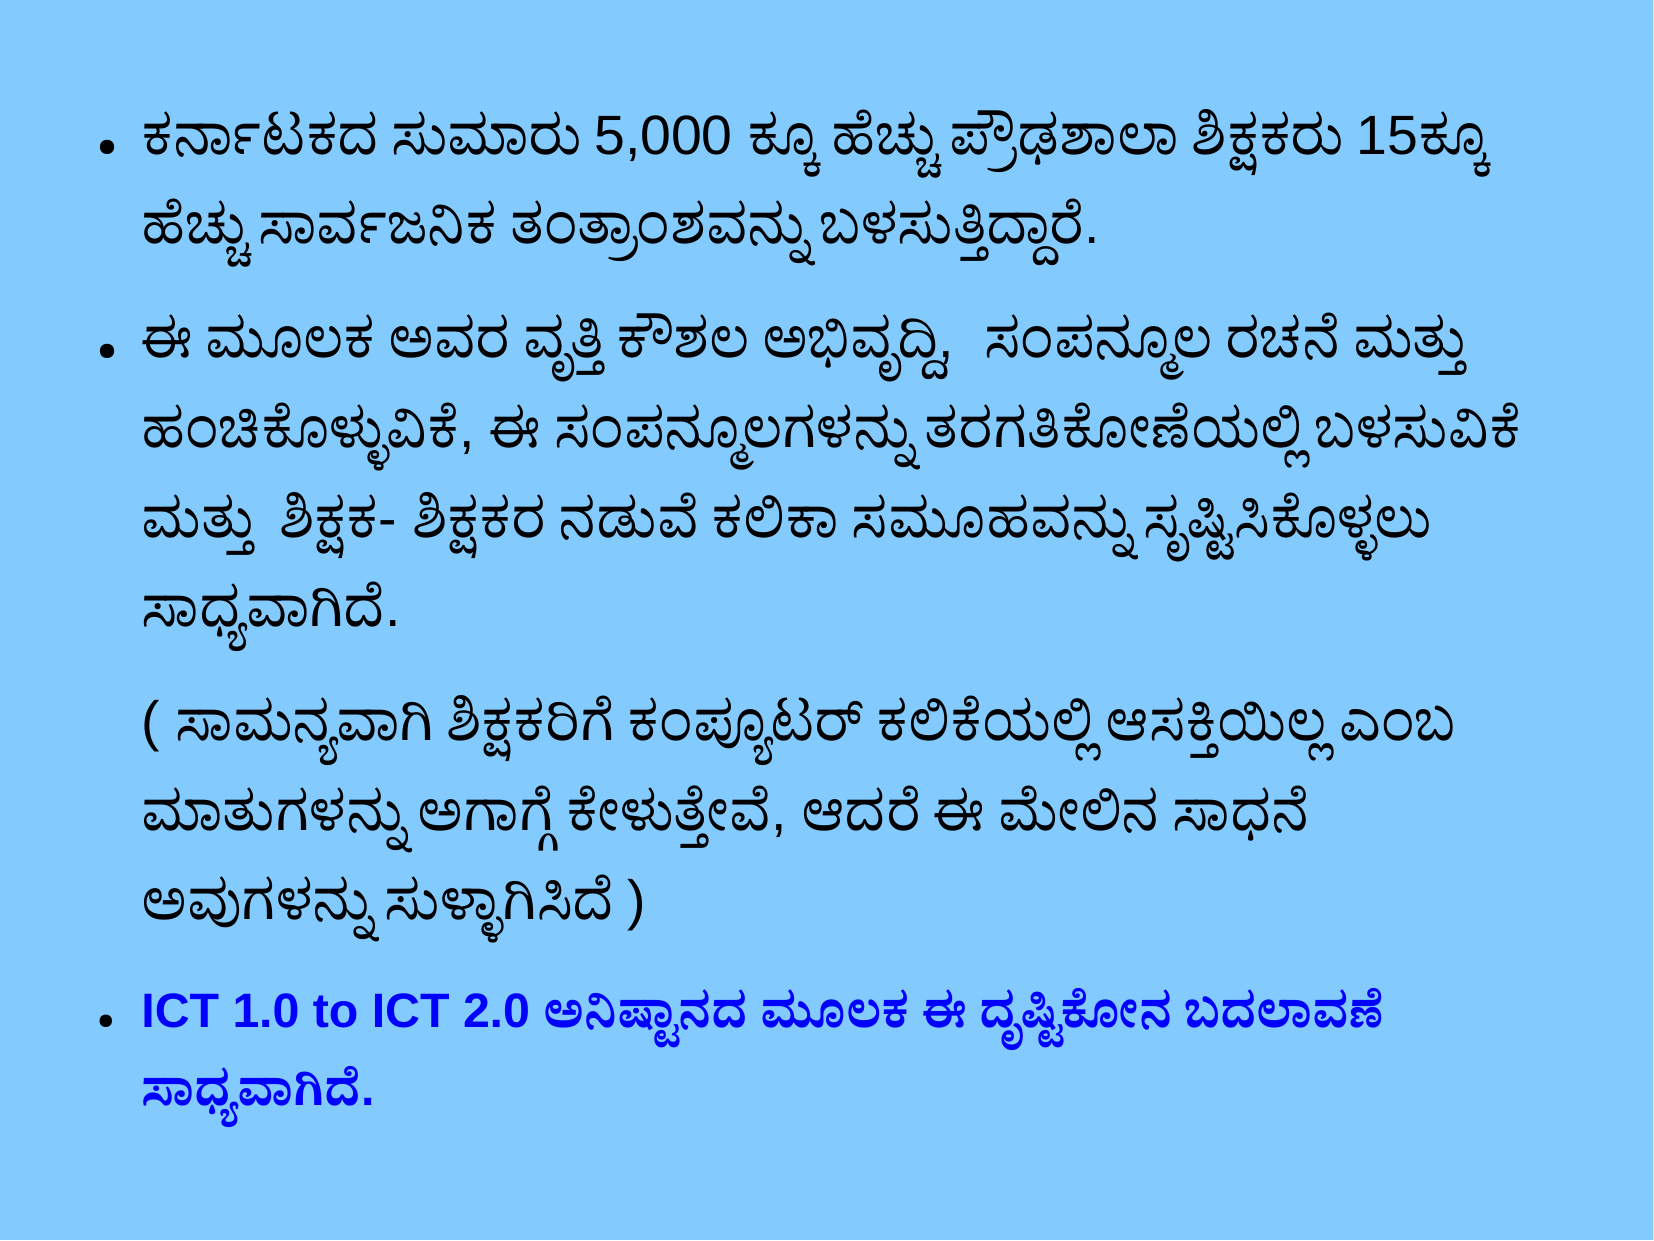

# ಕರ್ನಾಟಕದ ಸುಮಾರು 5,000 ಕ್ಕೂ ಹೆಚ್ಚು ಪ್ರೌಢಶಾಲಾ ಶಿಕ್ಷಕರು 15ಕ್ಕೂ ಹೆಚ್ಚು ಸಾರ್ವಜನಿಕ ತಂತ್ರಾಂಶವನ್ನು ಬಳಸುತ್ತಿದ್ದಾರೆ.
ಈ ಮೂಲಕ ಅವರ ವೃತ್ತಿ ಕೌಶಲ ಅಭಿವೃದ್ದಿ, ಸಂಪನ್ಮೂಲ ರಚನೆ ಮತ್ತು ಹಂಚಿಕೊಳ್ಳುವಿಕೆ, ಈ ಸಂಪನ್ಮೂಲಗಳನ್ನು ತರಗತಿಕೋಣೆಯಲ್ಲಿ ಬಳಸುವಿಕೆ ಮತ್ತು ಶಿಕ್ಷಕ- ಶಿಕ್ಷಕರ ನಡುವೆ ಕಲಿಕಾ ಸಮೂಹವನ್ನು ಸೃಷ್ಟಿಸಿಕೊಳ್ಳಲು ಸಾಧ್ಯವಾಗಿದೆ.
( ಸಾಮನ್ಯವಾಗಿ ಶಿಕ್ಷಕರಿಗೆ ಕಂಪ್ಯೂಟರ್ ಕಲಿಕೆಯಲ್ಲಿ ಆಸಕ್ತಿಯಿಲ್ಲ ಎಂಬ ಮಾತುಗಳನ್ನು ಅಗಾಗ್ಗೆ ಕೇಳುತ್ತೇವೆ, ಆದರೆ ಈ ಮೇಲಿನ ಸಾಧನೆ ಅವುಗಳನ್ನು ಸುಳ್ಳಾಗಿಸಿದೆ )
ICT 1.0 to ICT 2.0 ಅನಿಷ್ಟಾನದ ಮೂಲಕ ಈ ದೃಷ್ಟಿಕೋನ ಬದಲಾವಣೆ ಸಾಧ್ಯವಾಗಿದೆ.